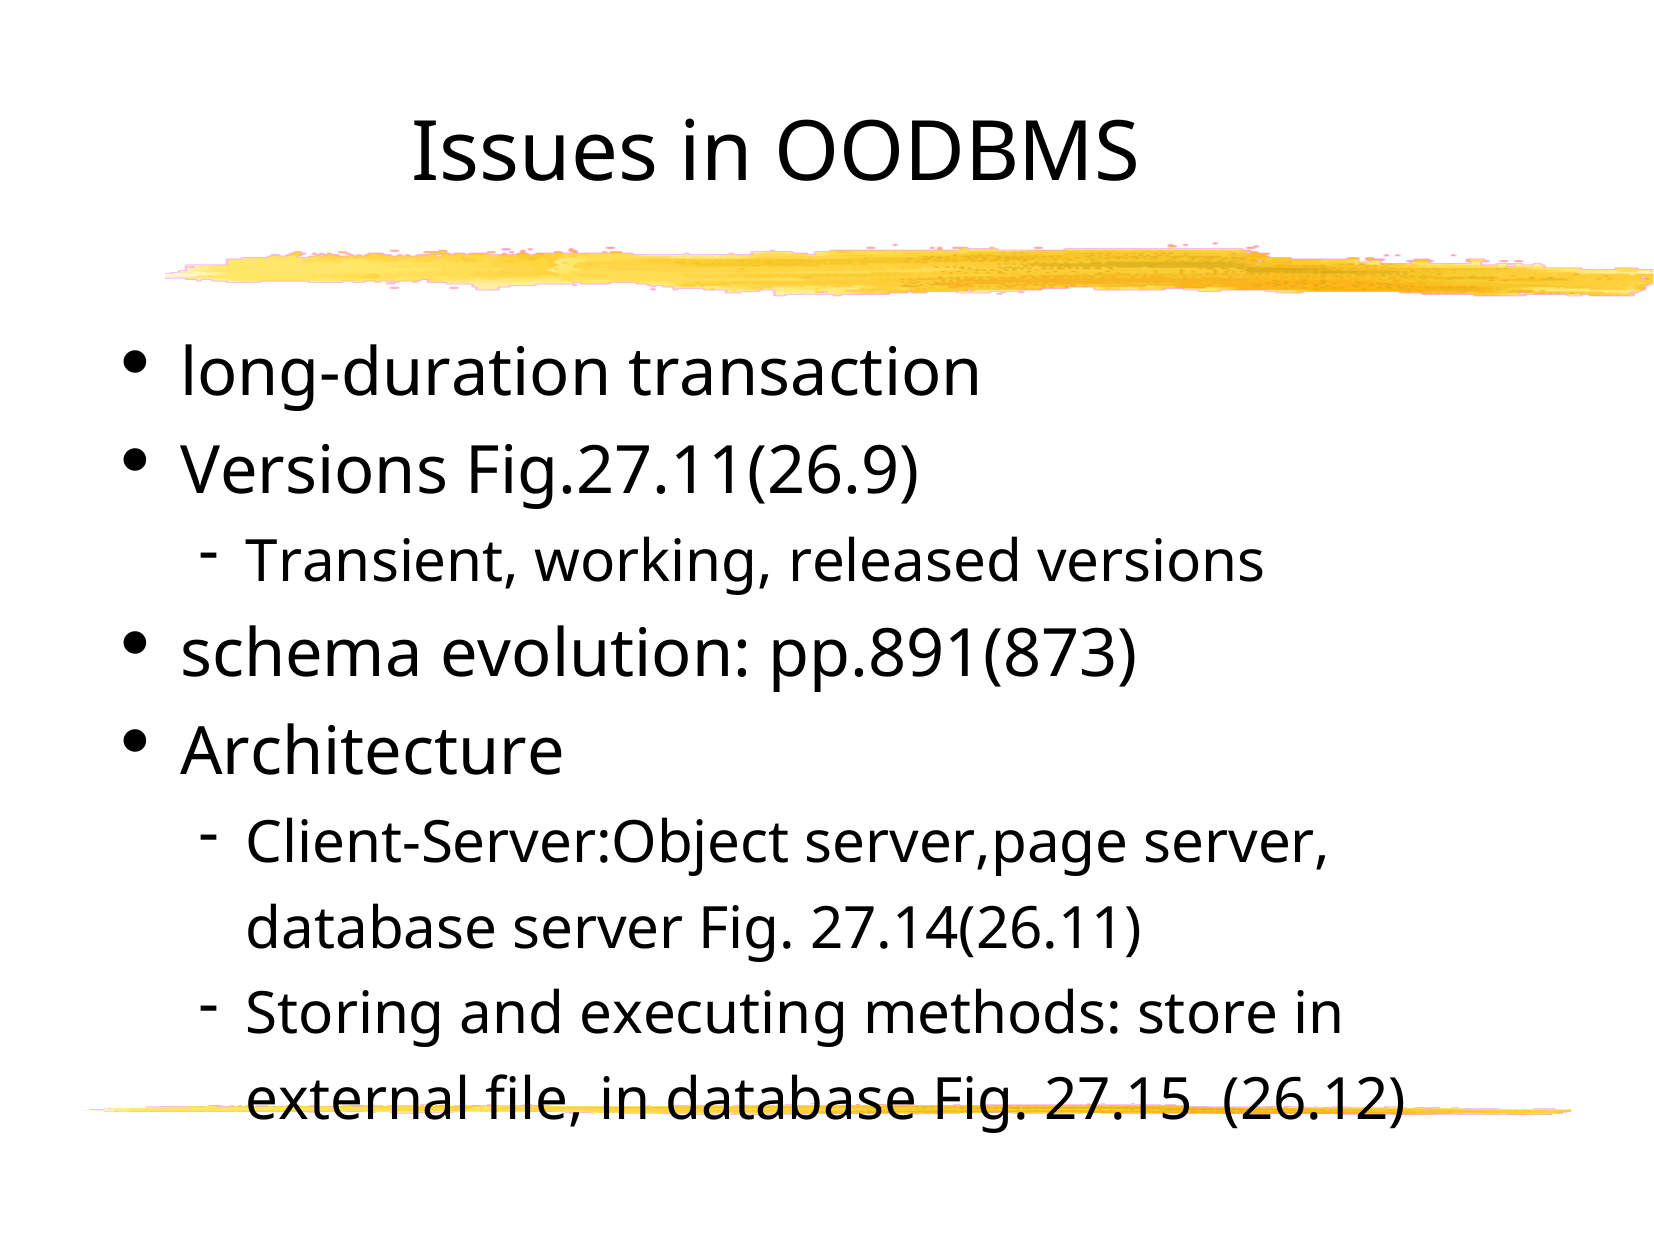

# Issues in OODBMS
long-duration transaction
Versions Fig.27.11(26.9)
Transient, working, released versions
schema evolution: pp.891(873)
Architecture
Client-Server:Object server,page server,
database server Fig. 27.14(26.11)
Storing and executing methods: store in
external file, in database Fig. 27.15 (26.12)